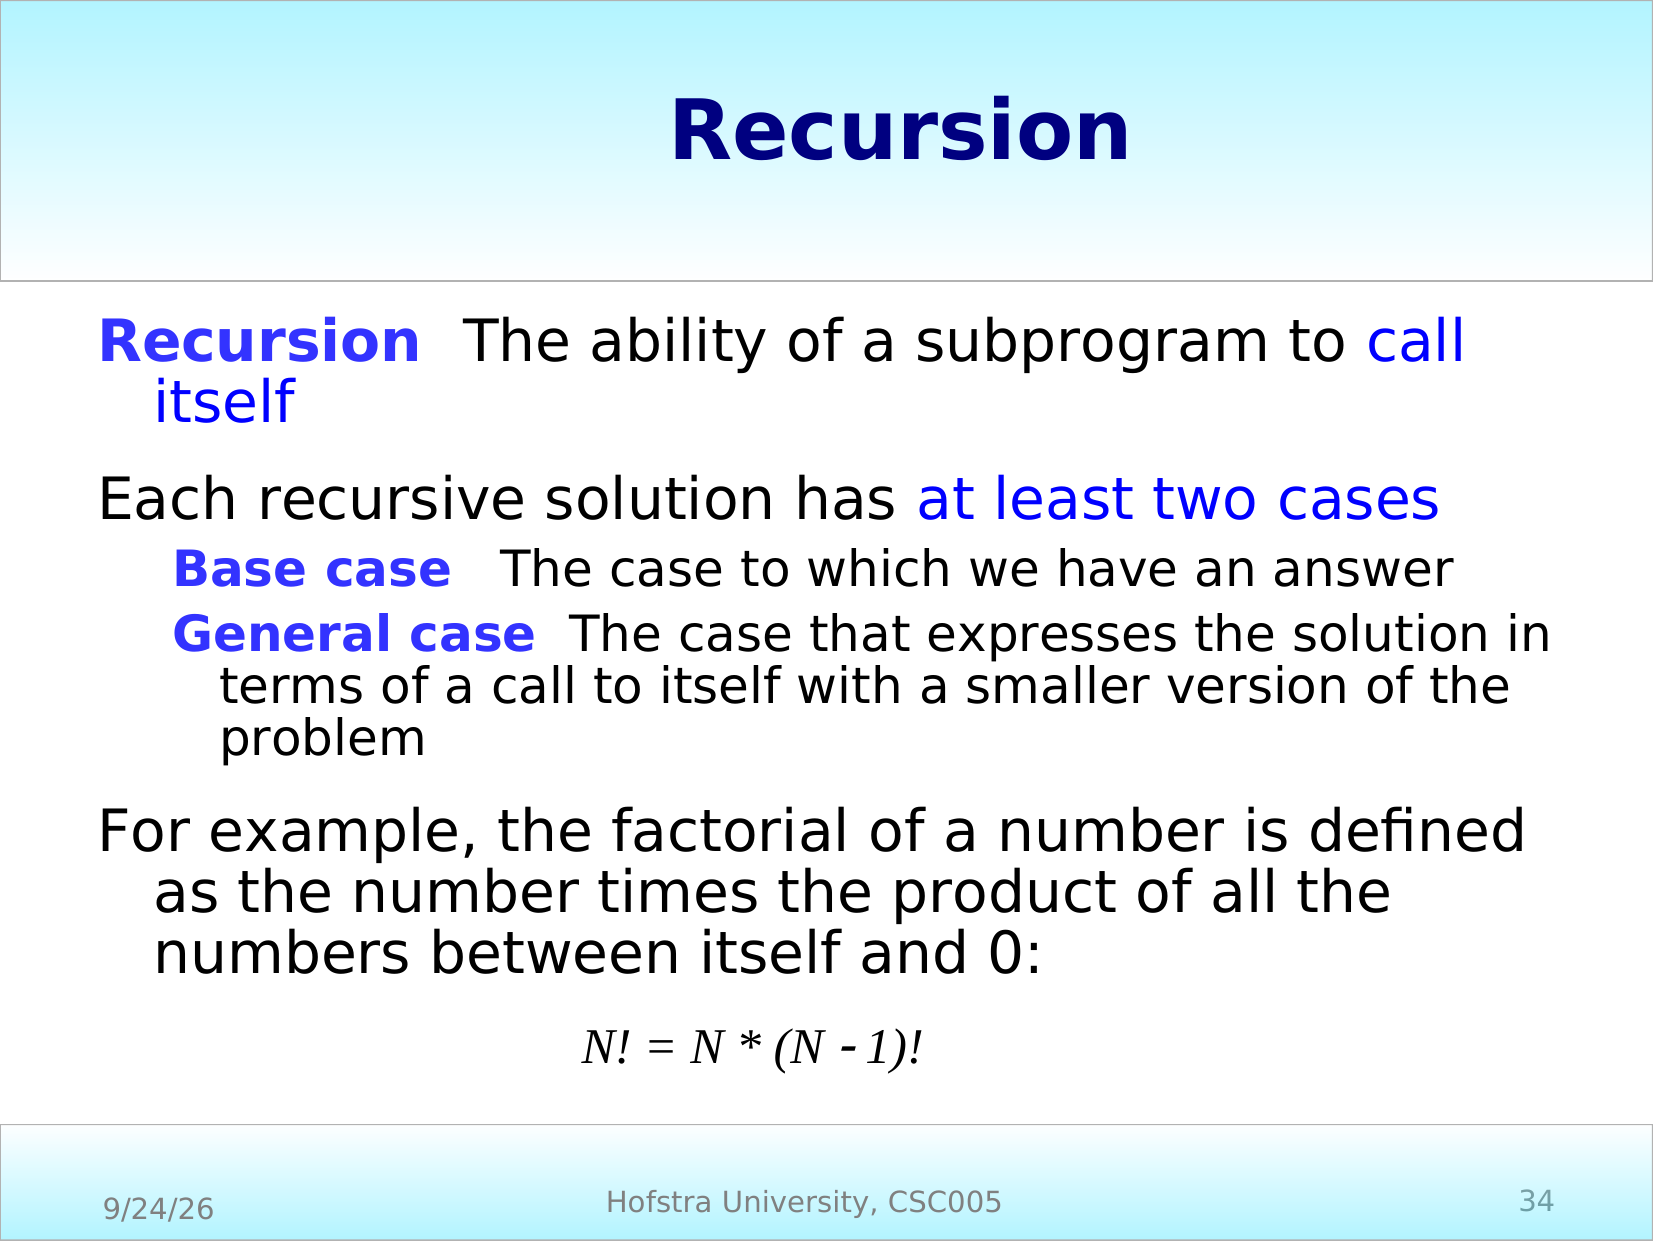

# Recursion
Recursion The ability of a subprogram to call itself
Each recursive solution has at least two cases
Base case The case to which we have an answer
General case The case that expresses the solution in terms of a call to itself with a smaller version of the problem
For example, the factorial of a number is defined as the number times the product of all the numbers between itself and 0:
		N! = N * (N  1)!
34
Hofstra University, CSC005